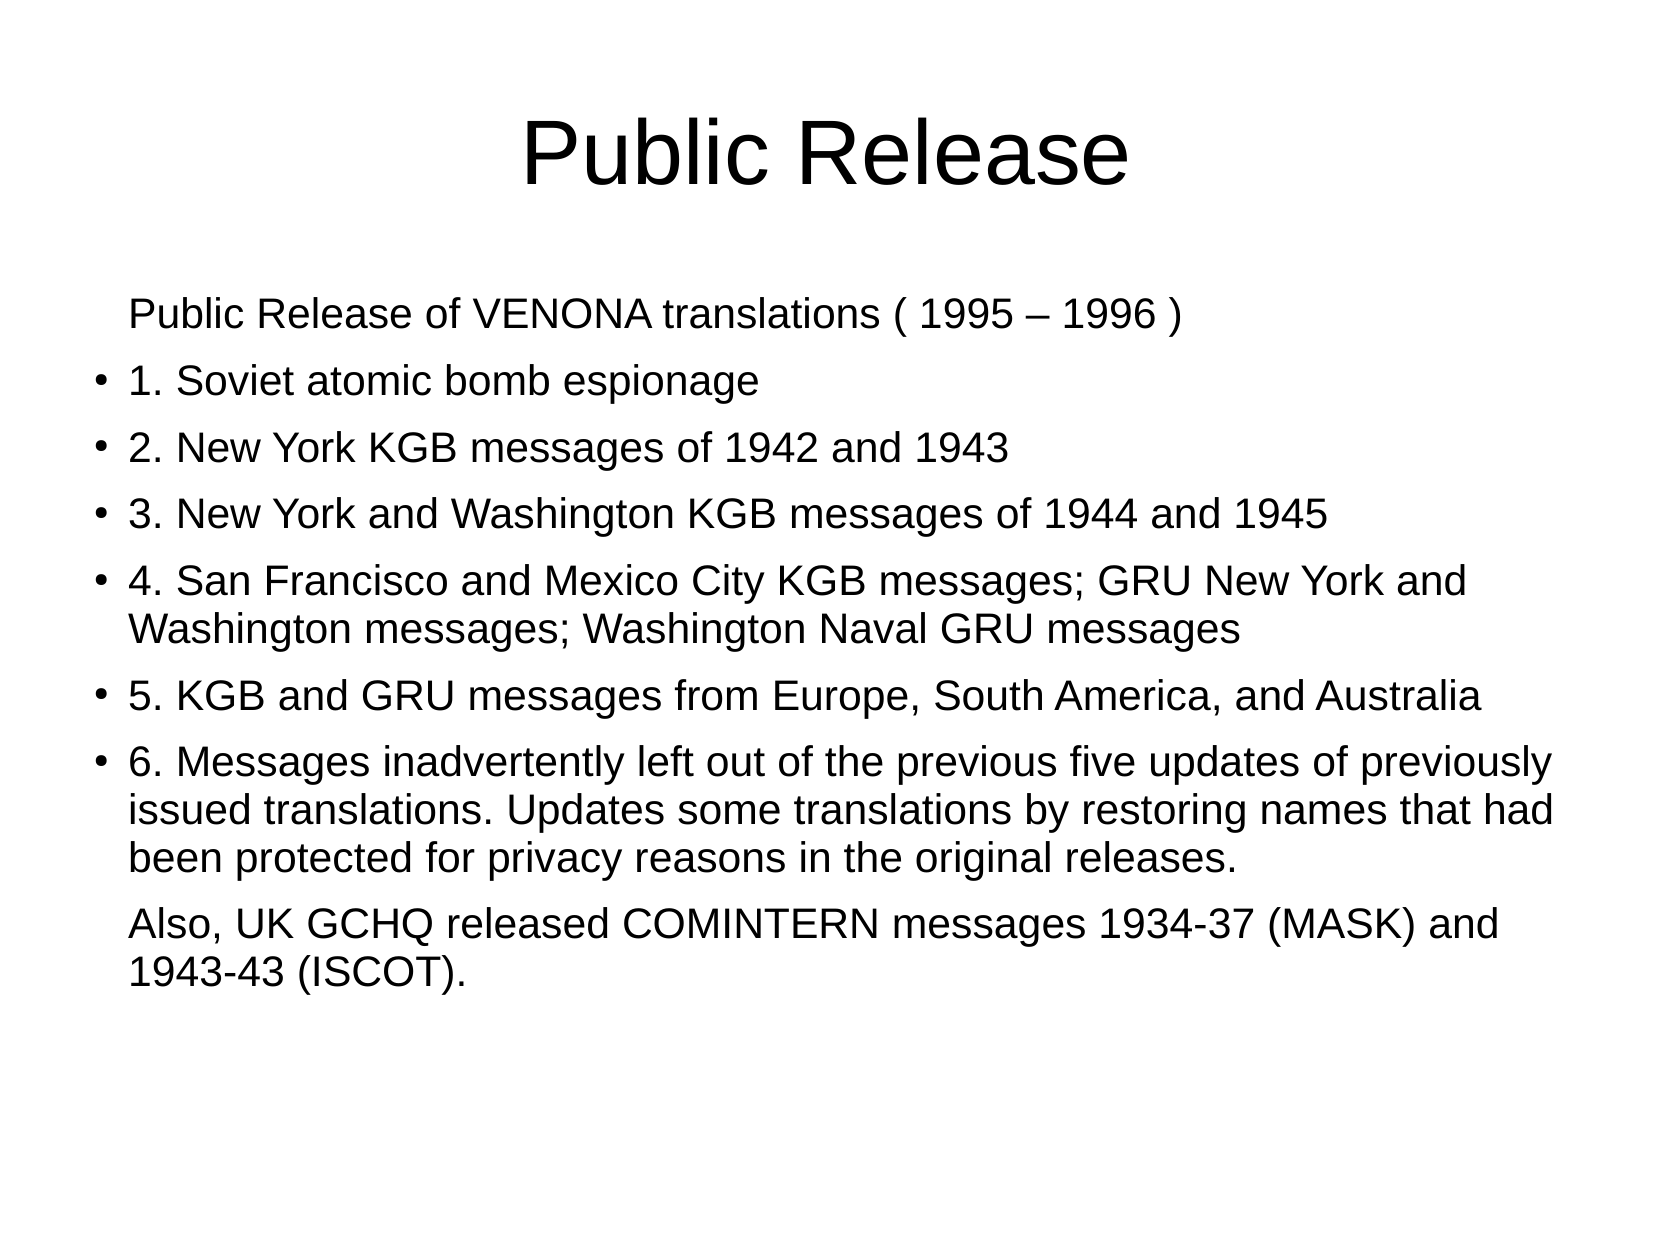

# Public Release
Public Release of VENONA translations ( 1995 – 1996 )
1. Soviet atomic bomb espionage
2. New York KGB messages of 1942 and 1943
3. New York and Washington KGB messages of 1944 and 1945
4. San Francisco and Mexico City KGB messages; GRU New York and Washington messages; Washington Naval GRU messages
5. KGB and GRU messages from Europe, South America, and Australia
6. Messages inadvertently left out of the previous five updates of previously issued translations. Updates some translations by restoring names that had been protected for privacy reasons in the original releases.
Also, UK GCHQ released COMINTERN messages 1934-37 (MASK) and 1943-43 (ISCOT).